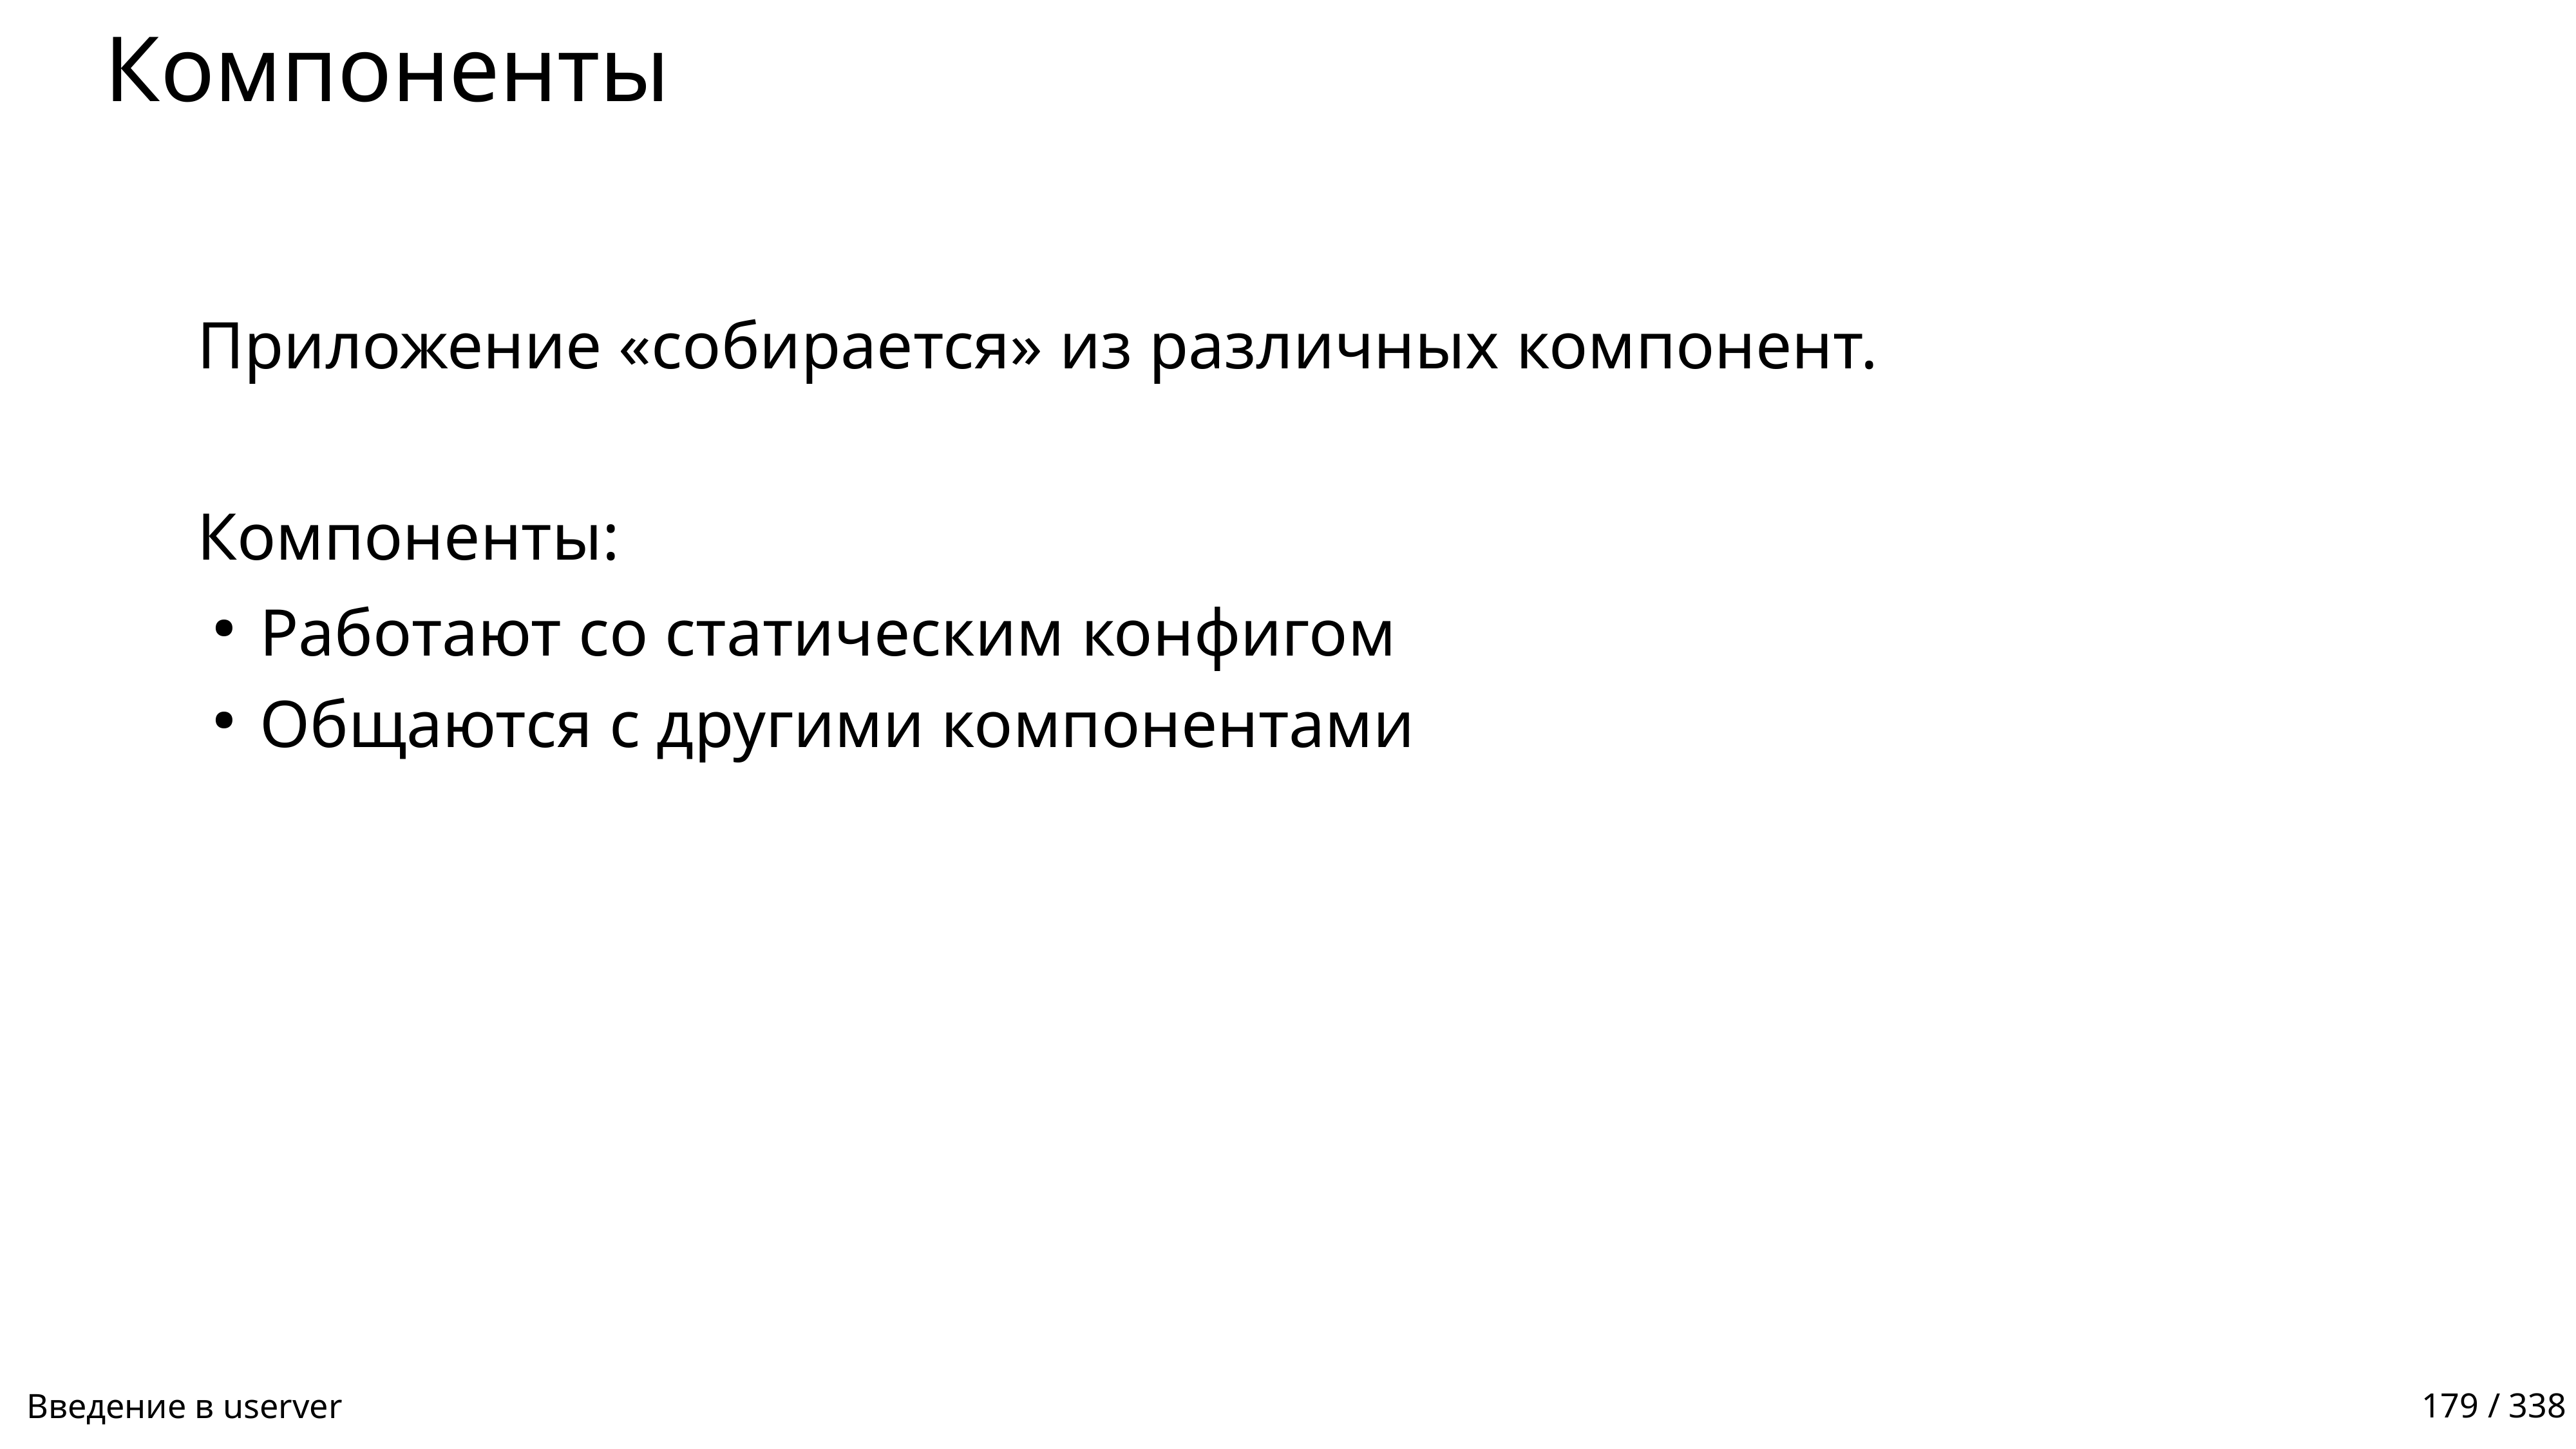

Компоненты
# Приложение «собирается» из различных компонент.
Компоненты:
 Работают со статическим конфигом
 Общаются с другими компонентами
Введение в userver